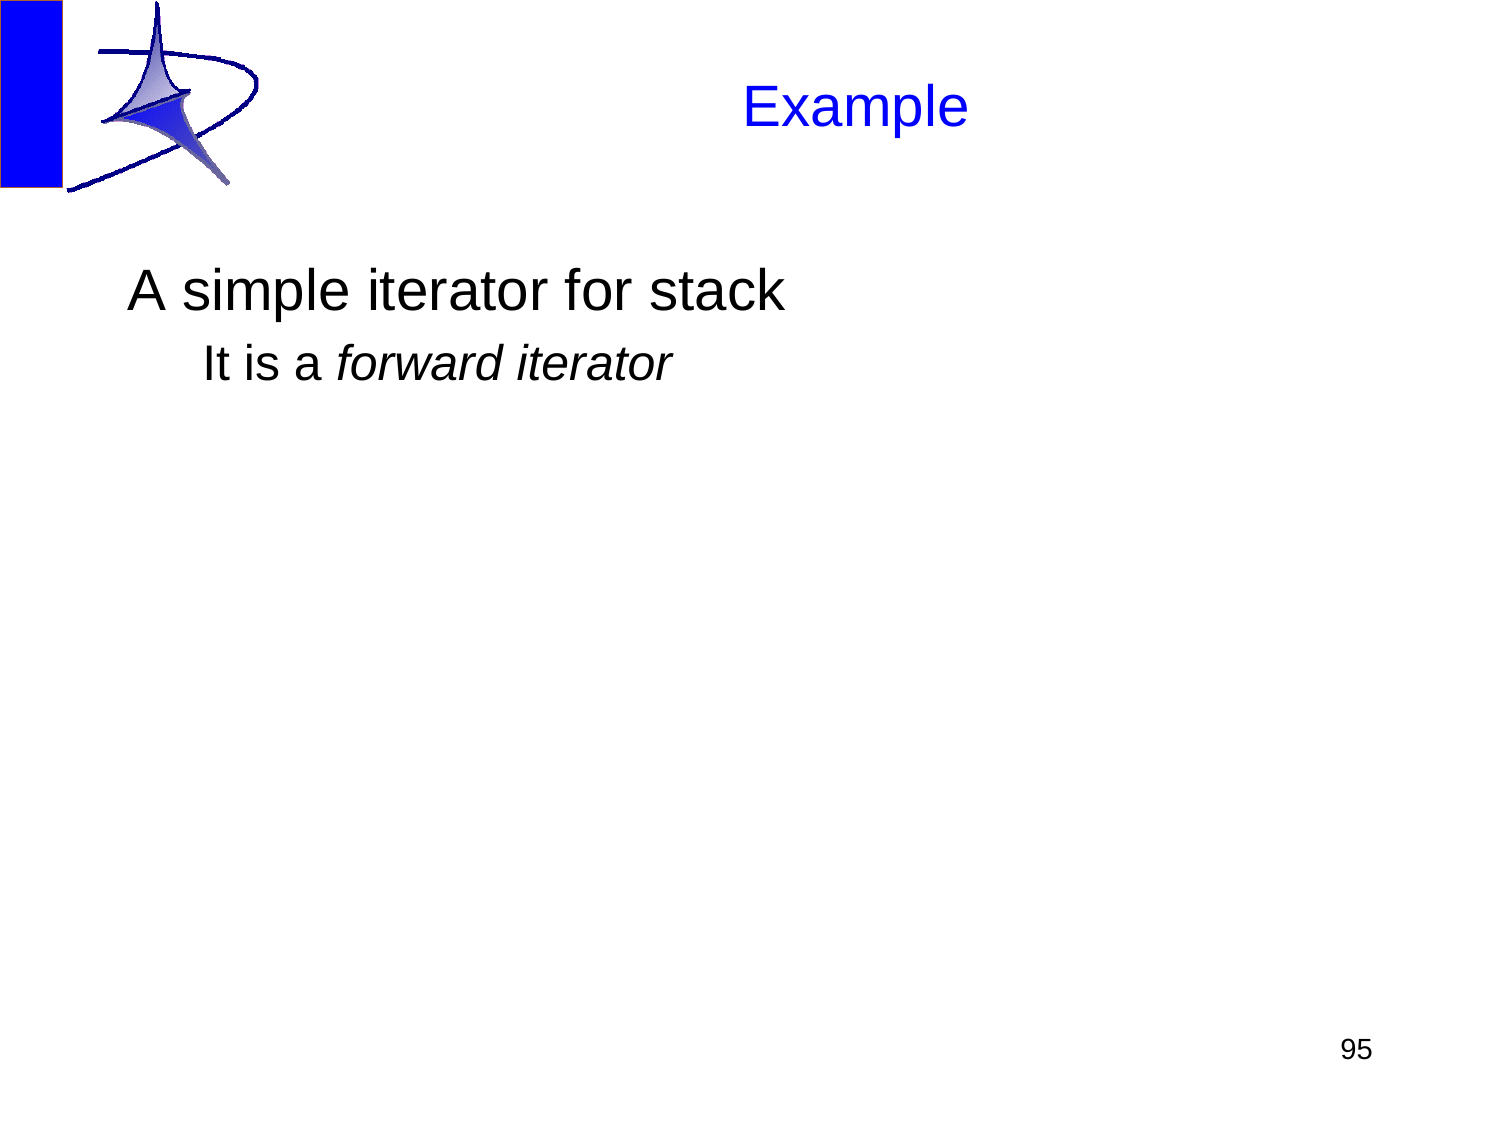

# Example
A simple iterator for stack
It is a forward iterator
95